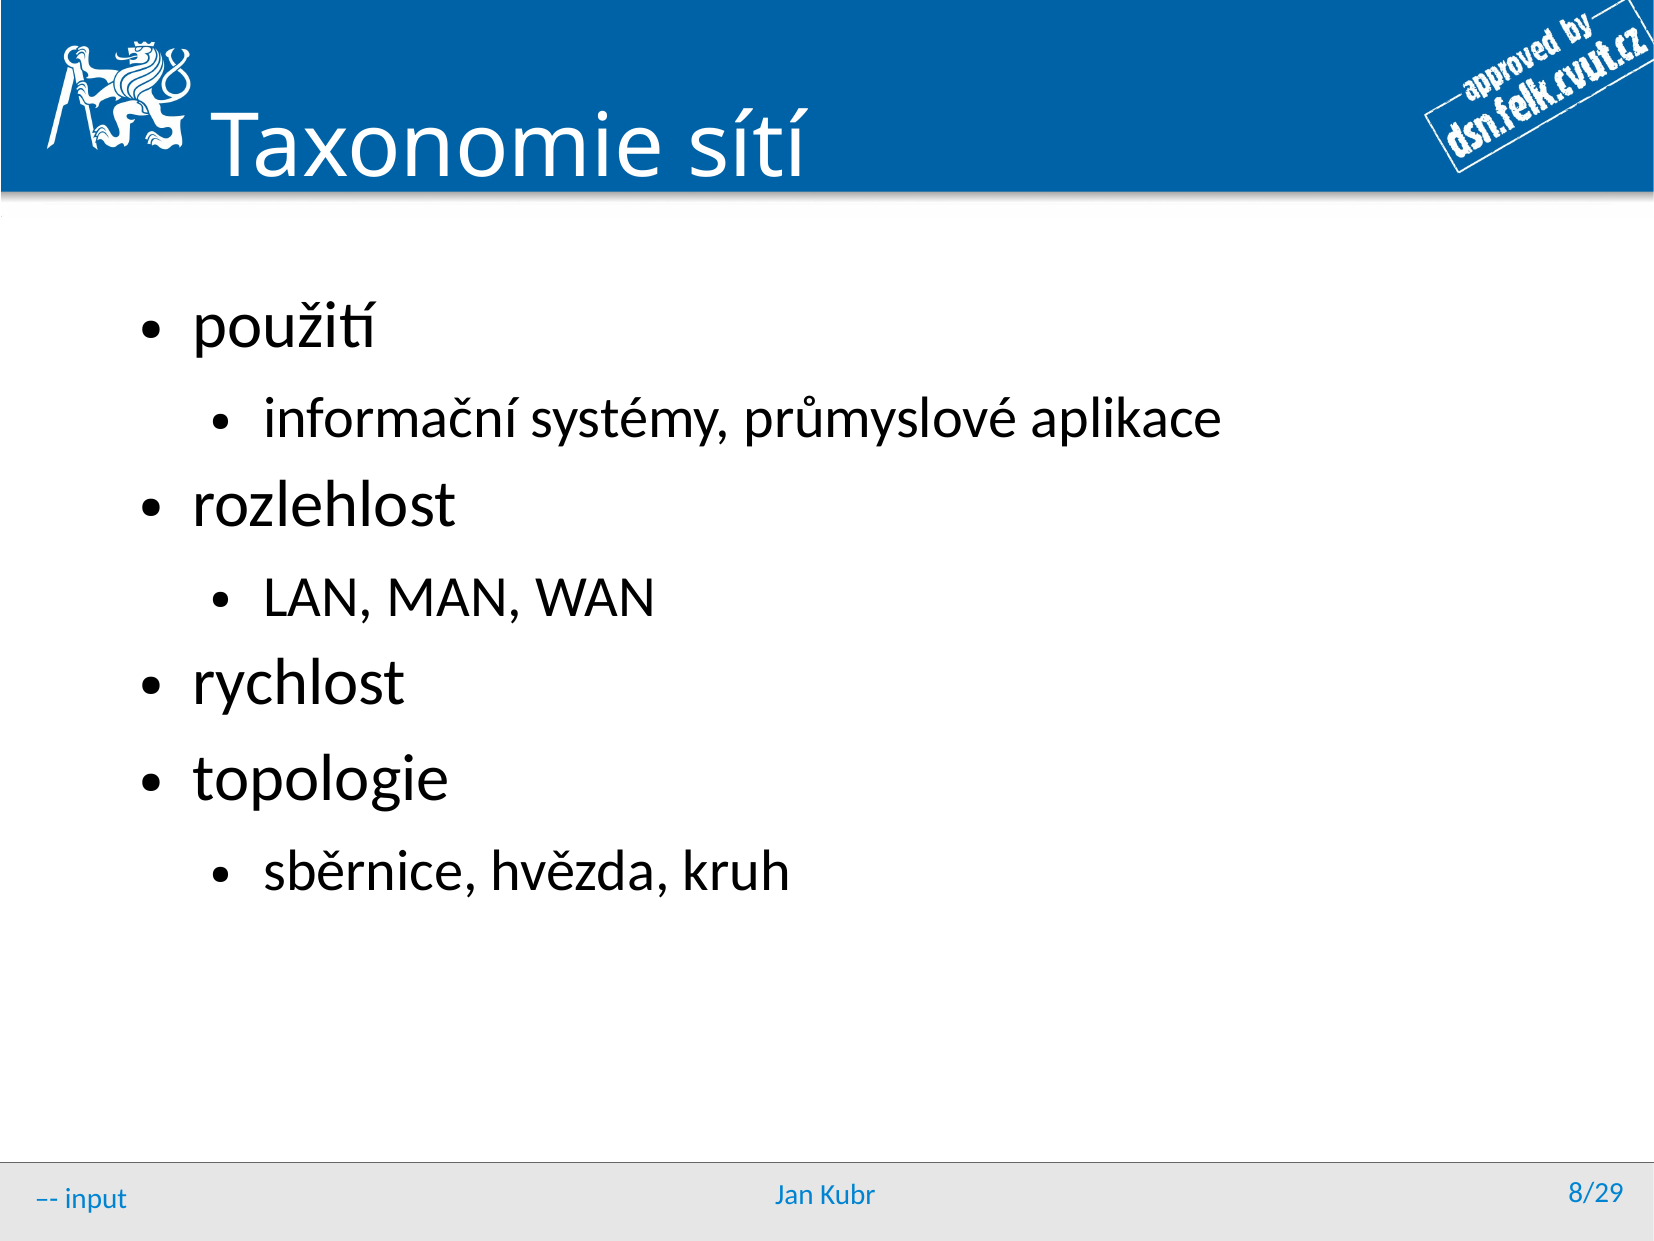

# Taxonomie sítí
použití
informační systémy, průmyslové aplikace
rozlehlost
LAN, MAN, WAN
rychlost
topologie
sběrnice, hvězda, kruh
8
Jan Kubr
02/2006